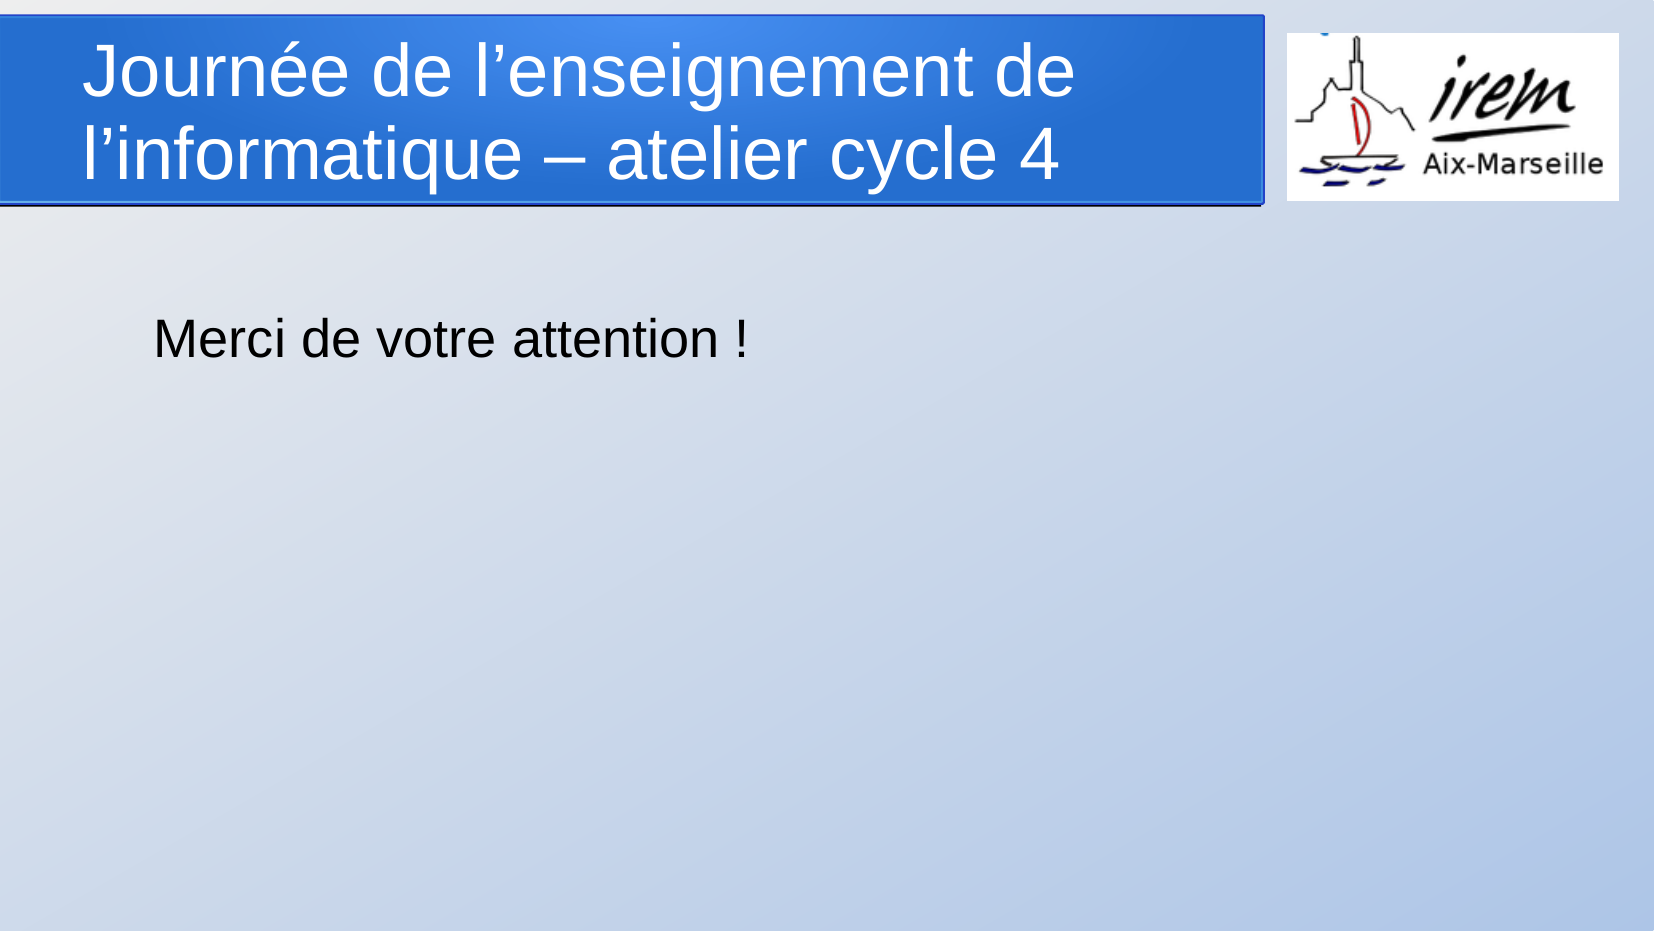

# Journée de l’enseignement de l’informatique – atelier cycle 4
Merci de votre attention !